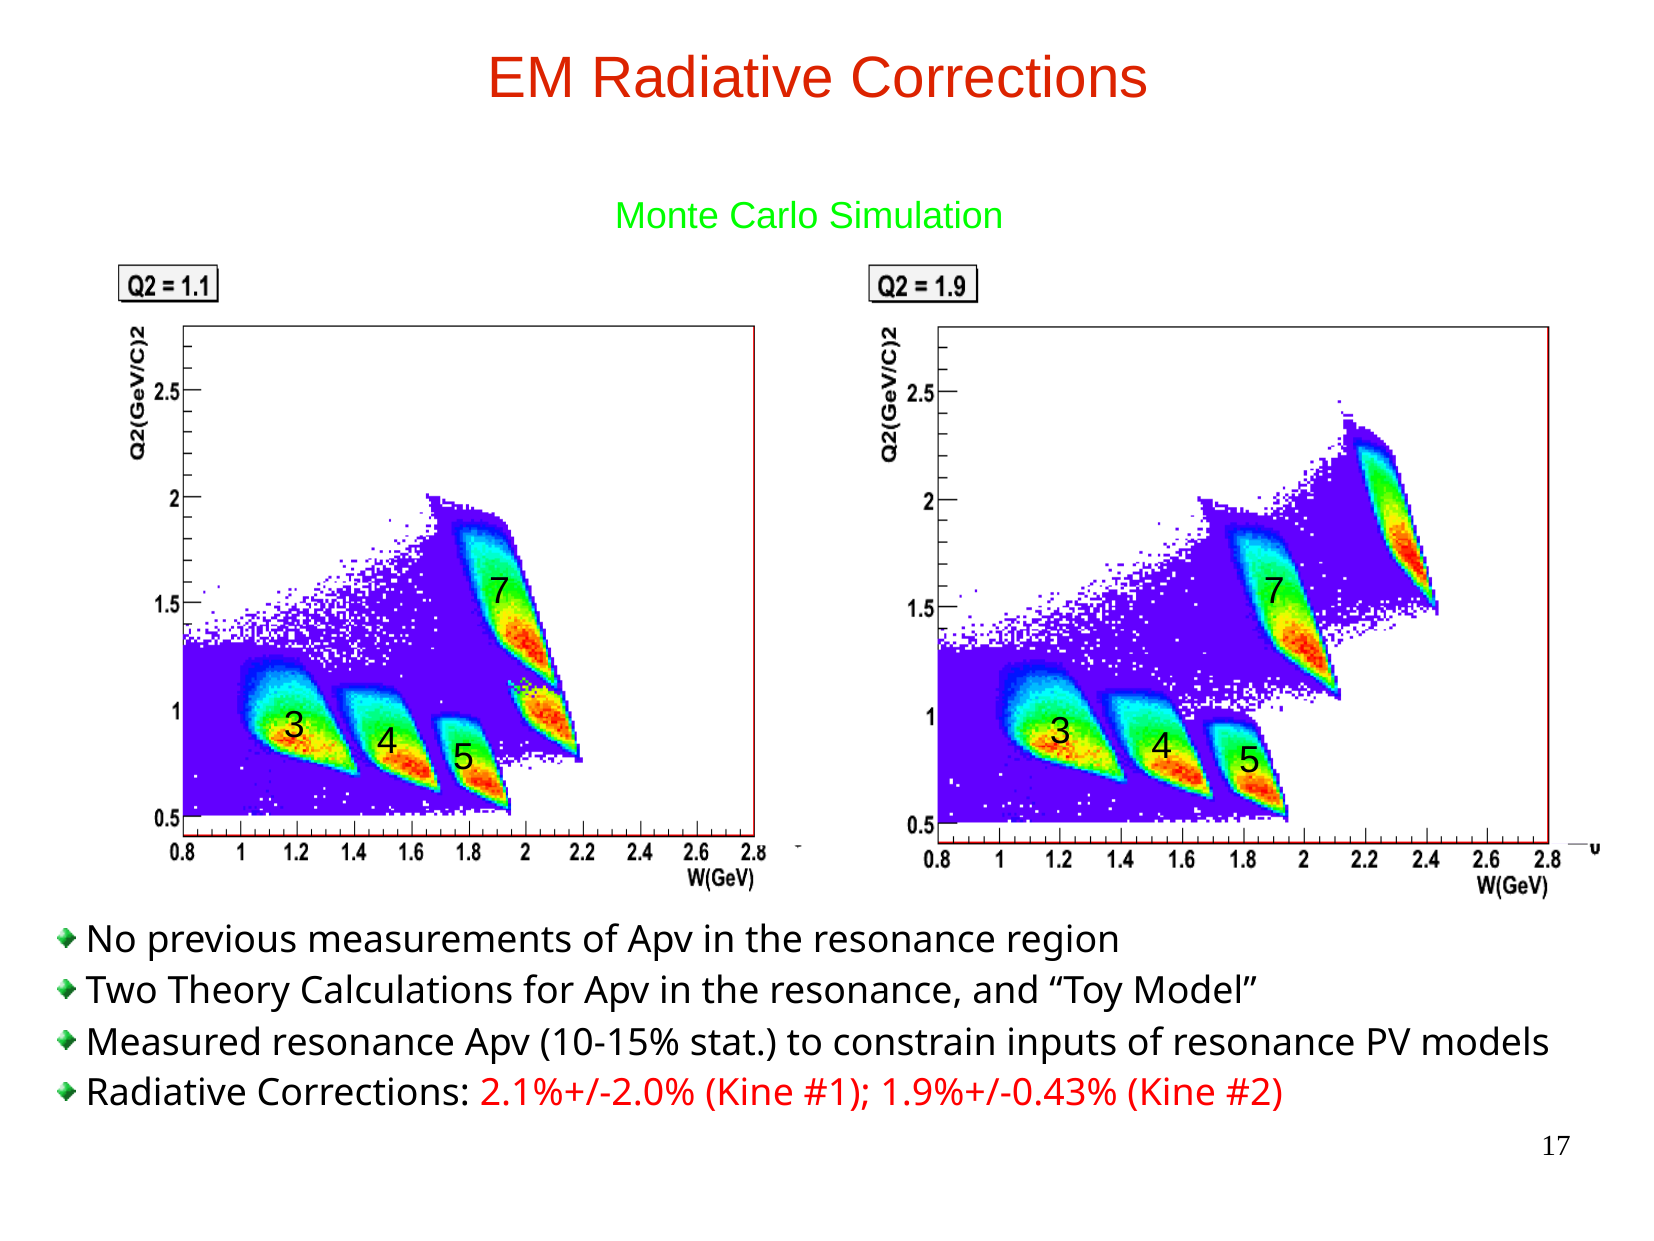

EM Radiative Corrections
Monte Carlo Simulation
7
7
3
3
4
4
5
5
 No previous measurements of Apv in the resonance region
 Two Theory Calculations for Apv in the resonance, and “Toy Model”
 Measured resonance Apv (10-15% stat.) to constrain inputs of resonance PV models
 Radiative Corrections: 2.1%+/-2.0% (Kine #1); 1.9%+/-0.43% (Kine #2)
17
 Resonance events contribute to 15 %
 No reliable way to calculate PV asymmetry at low W and Q2
 Almost impossible to calculate resonance structure